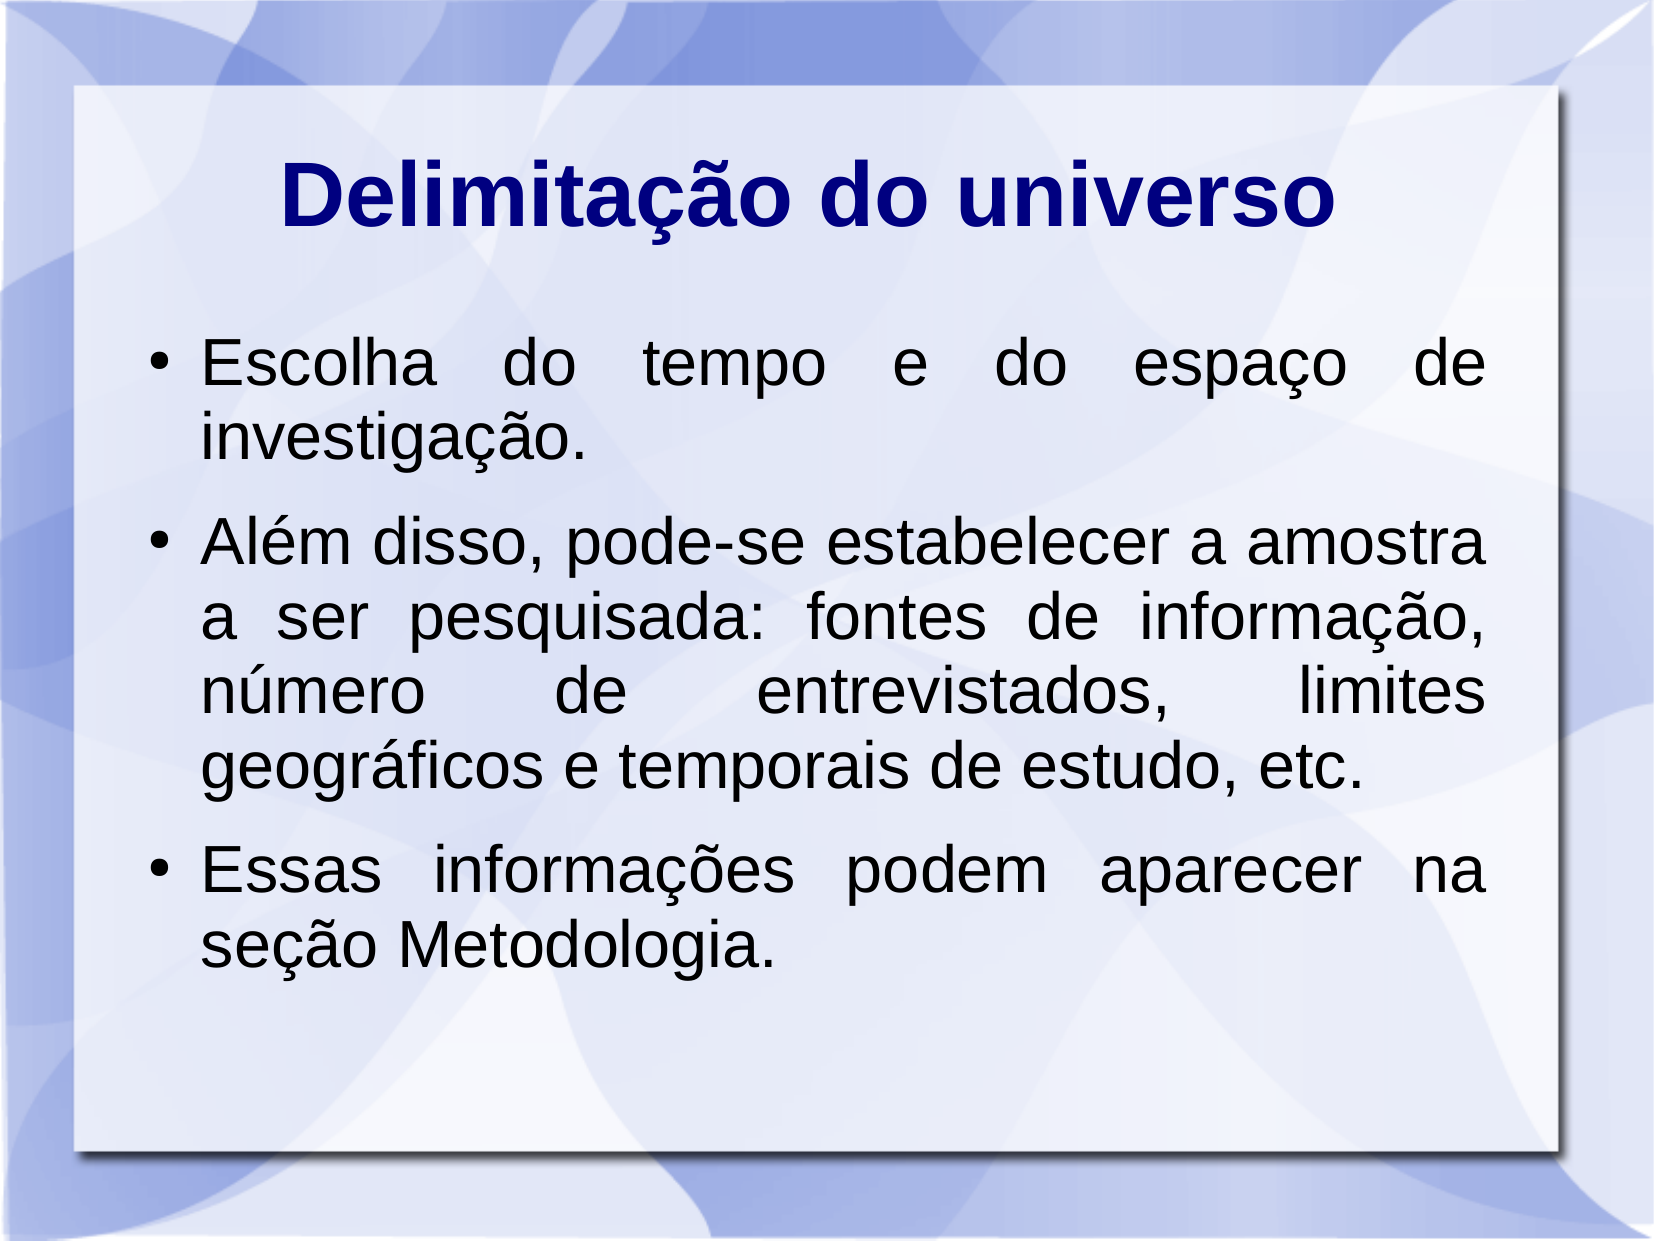

# Delimitação do universo
Escolha do tempo e do espaço de investigação.
Além disso, pode-se estabelecer a amostra a ser pesquisada: fontes de informação, número de entrevistados, limites geográficos e temporais de estudo, etc.
Essas informações podem aparecer na seção Metodologia.